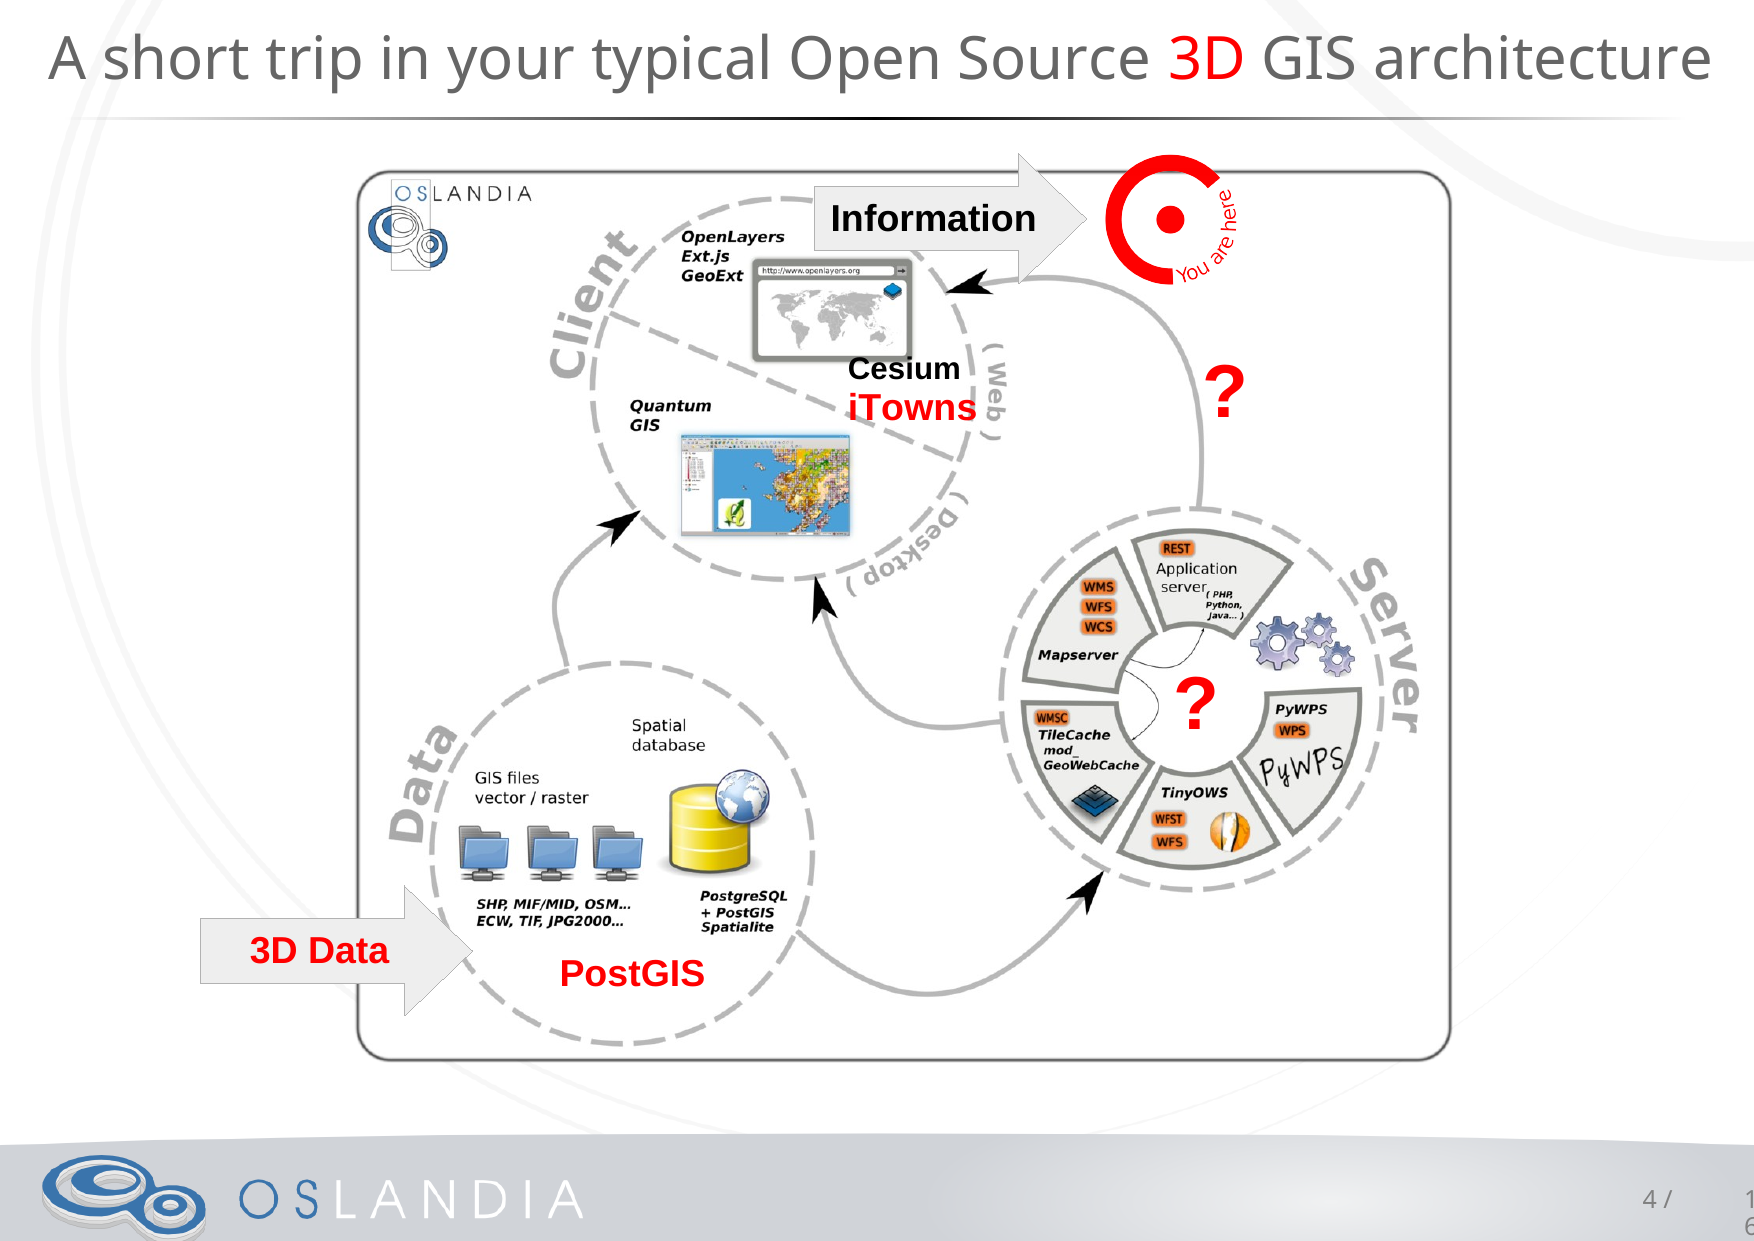

# A short trip in your typical Open Source 3D GIS architecture
Information
?
Cesium
iTowns
?
3D Data
PostGIS